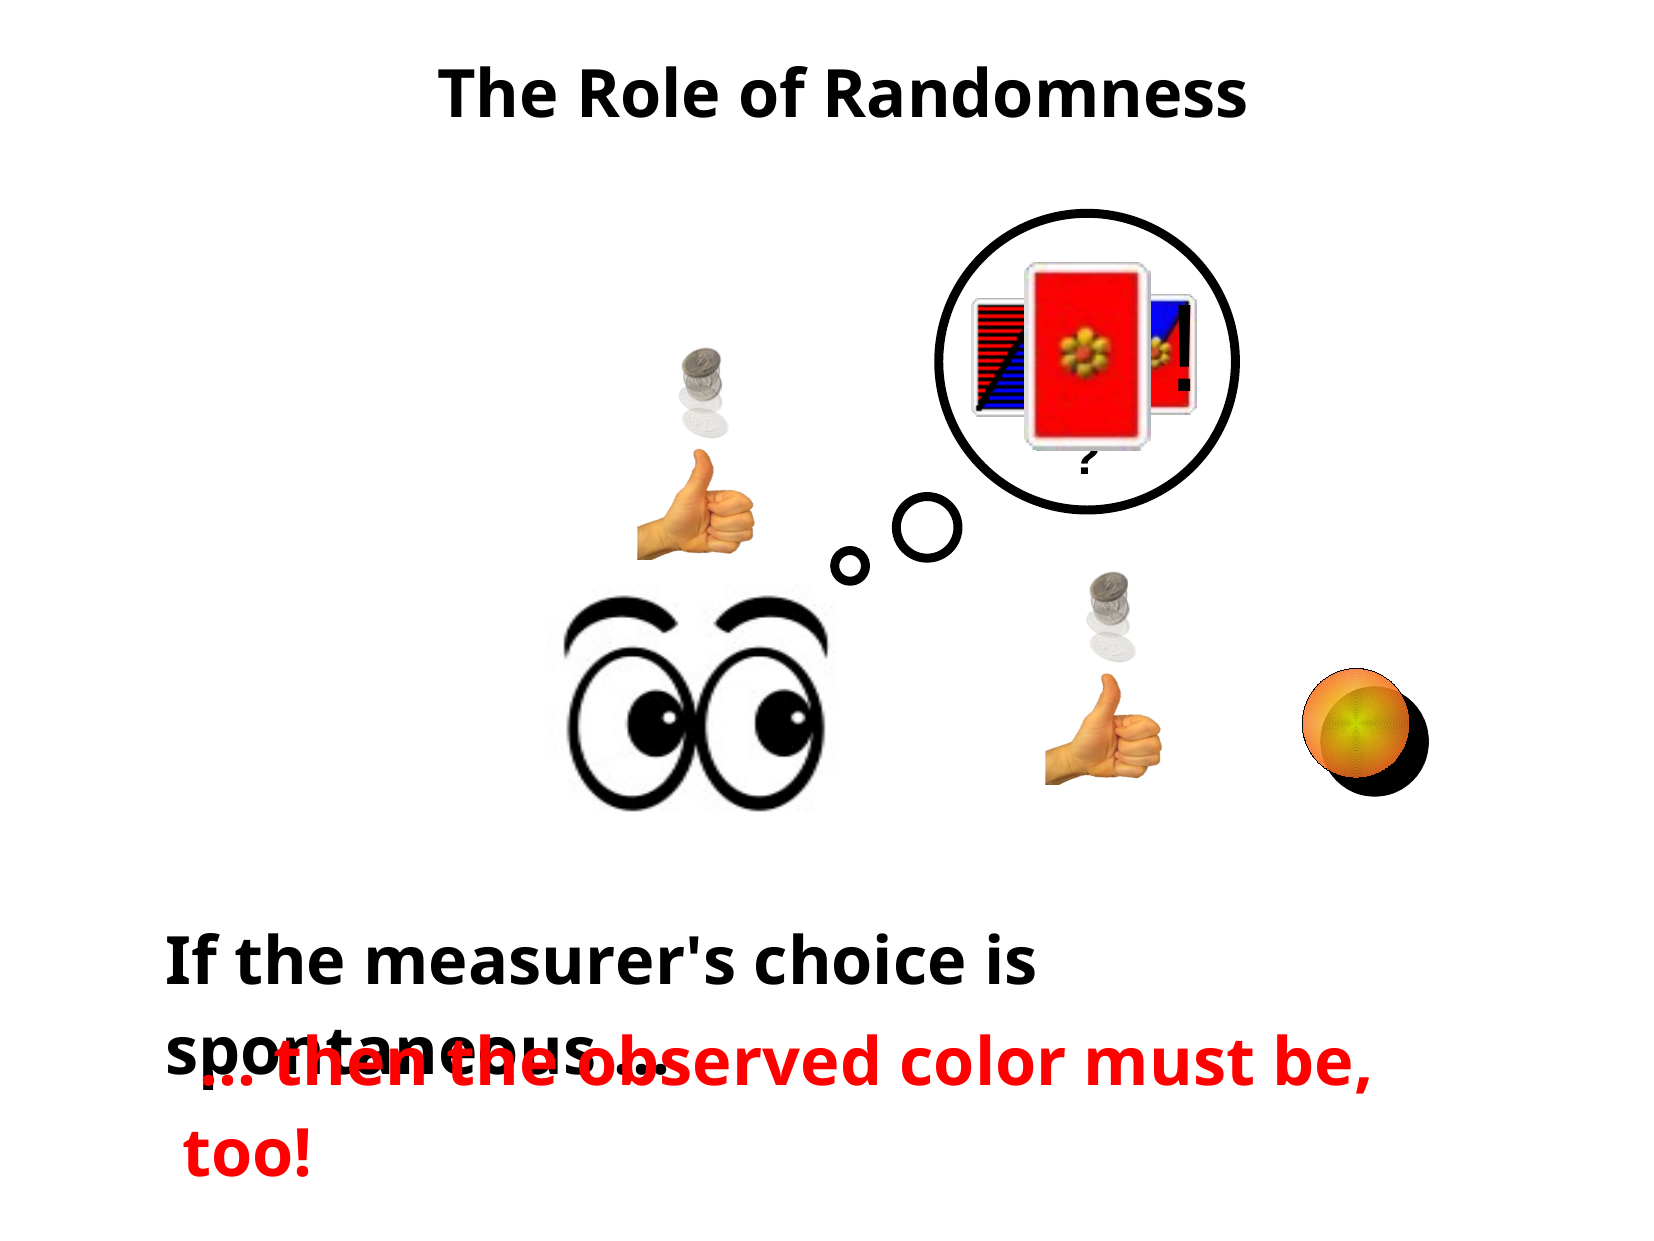

The Role of Randomness
!
or
?
If the measurer's choice is spontaneous ...
 ... then the observed color must be, too!